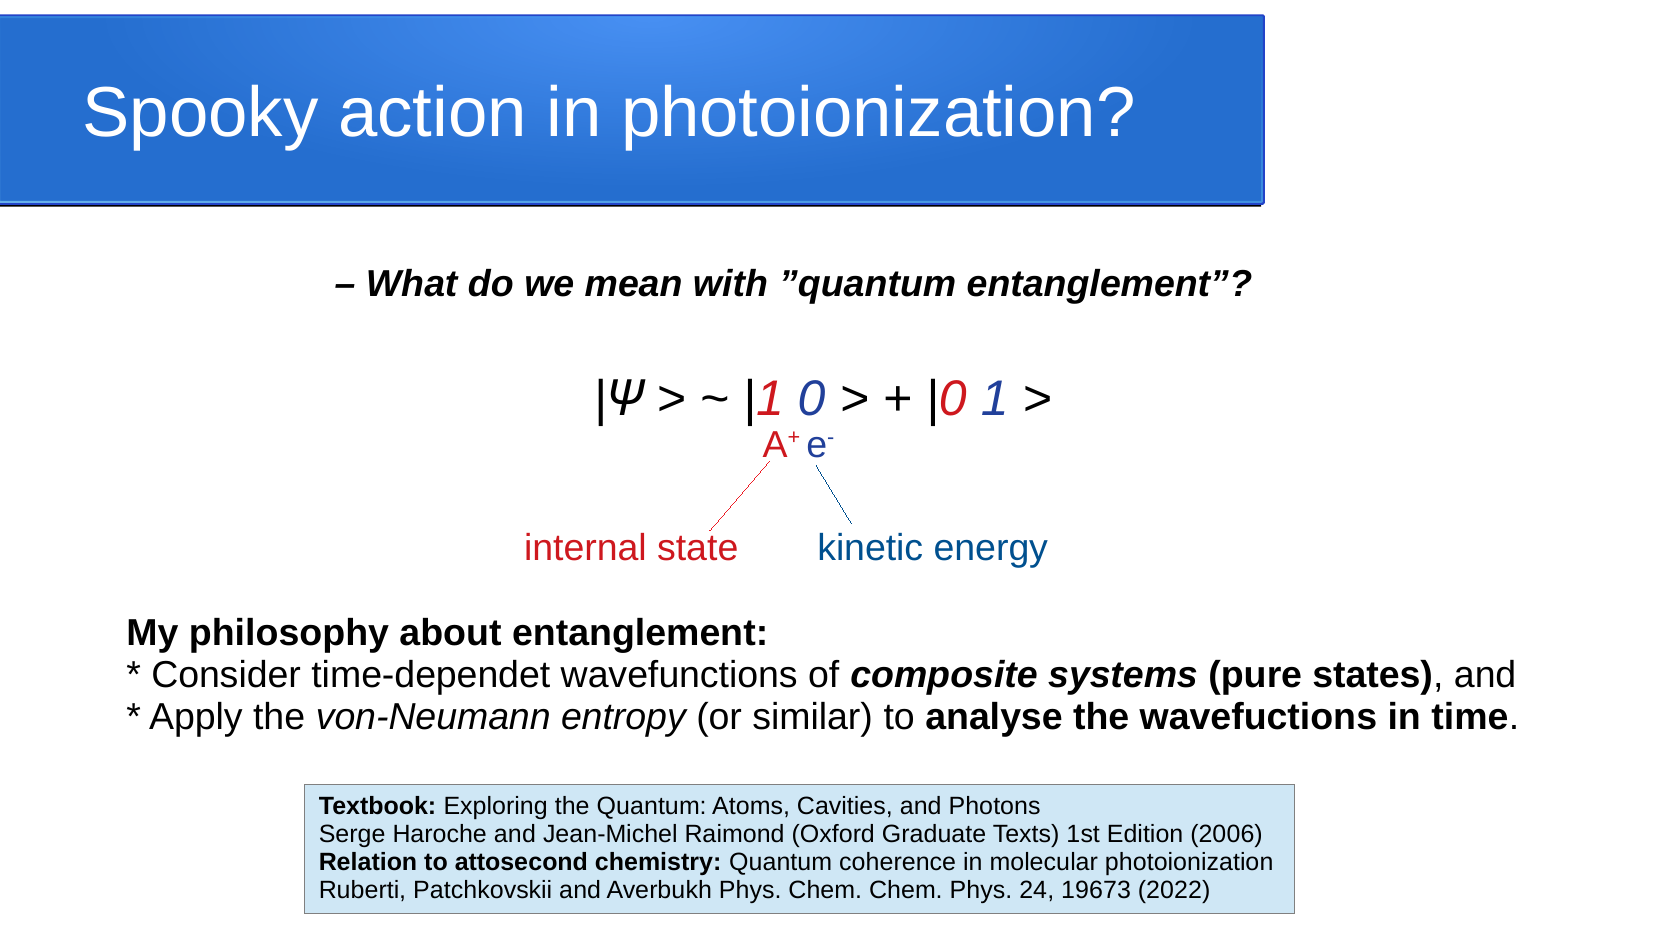

# Spooky action in photoionization?
– What do we mean with ”quantum entanglement”?
|Ψ > ~ |1 0 > + |0 1 >
A+ e-
internal state
kinetic energy
My philosophy about entanglement:
* Consider time-dependet wavefunctions of composite systems (pure states), and
* Apply the von-Neumann entropy (or similar) to analyse the wavefuctions in time.
Textbook: Exploring the Quantum: Atoms, Cavities, and Photons
Serge Haroche and Jean-Michel Raimond (Oxford Graduate Texts) 1st Edition (2006)
Relation to attosecond chemistry: Quantum coherence in molecular photoionization
Ruberti, Patchkovskii and Averbukh Phys. Chem. Chem. Phys. 24, 19673 (2022)